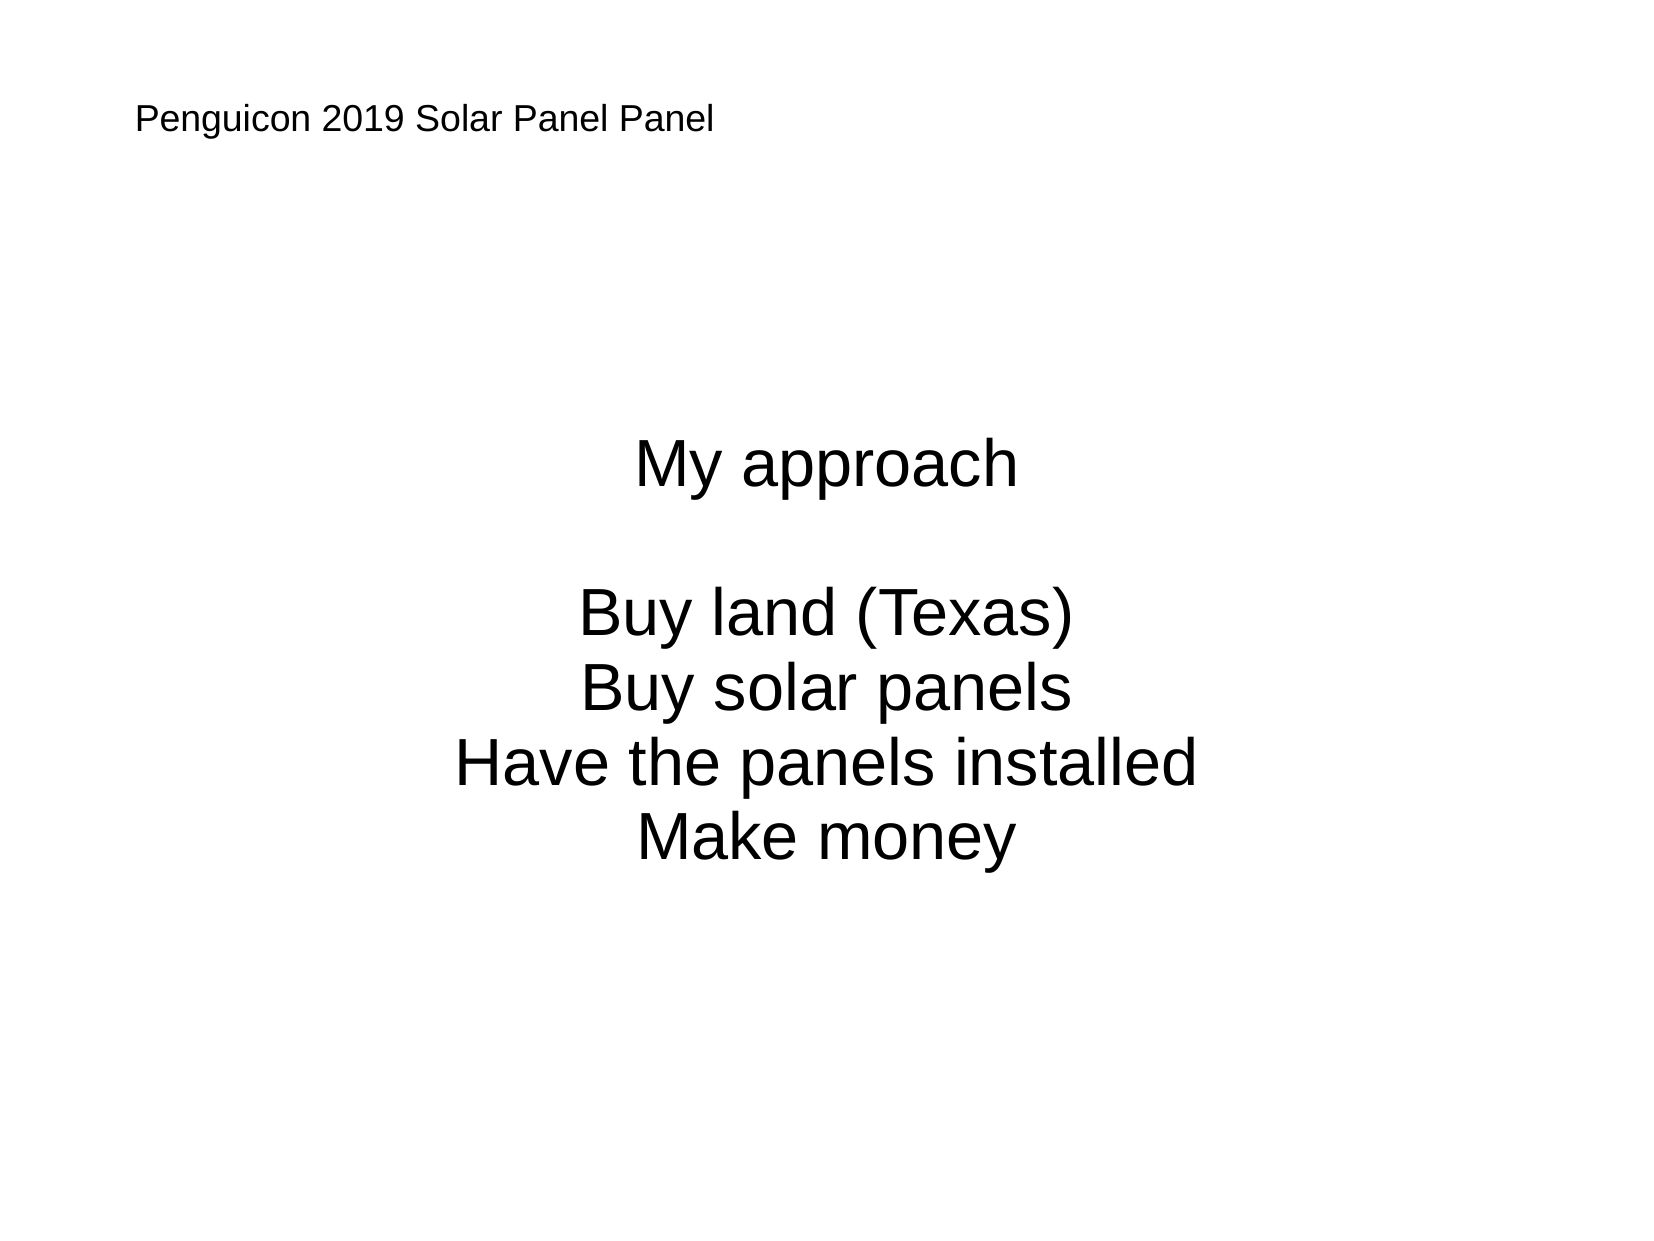

Penguicon 2019 Solar Panel Panel
# My approach
Buy land (Texas)
Buy solar panels
Have the panels installed
Make money